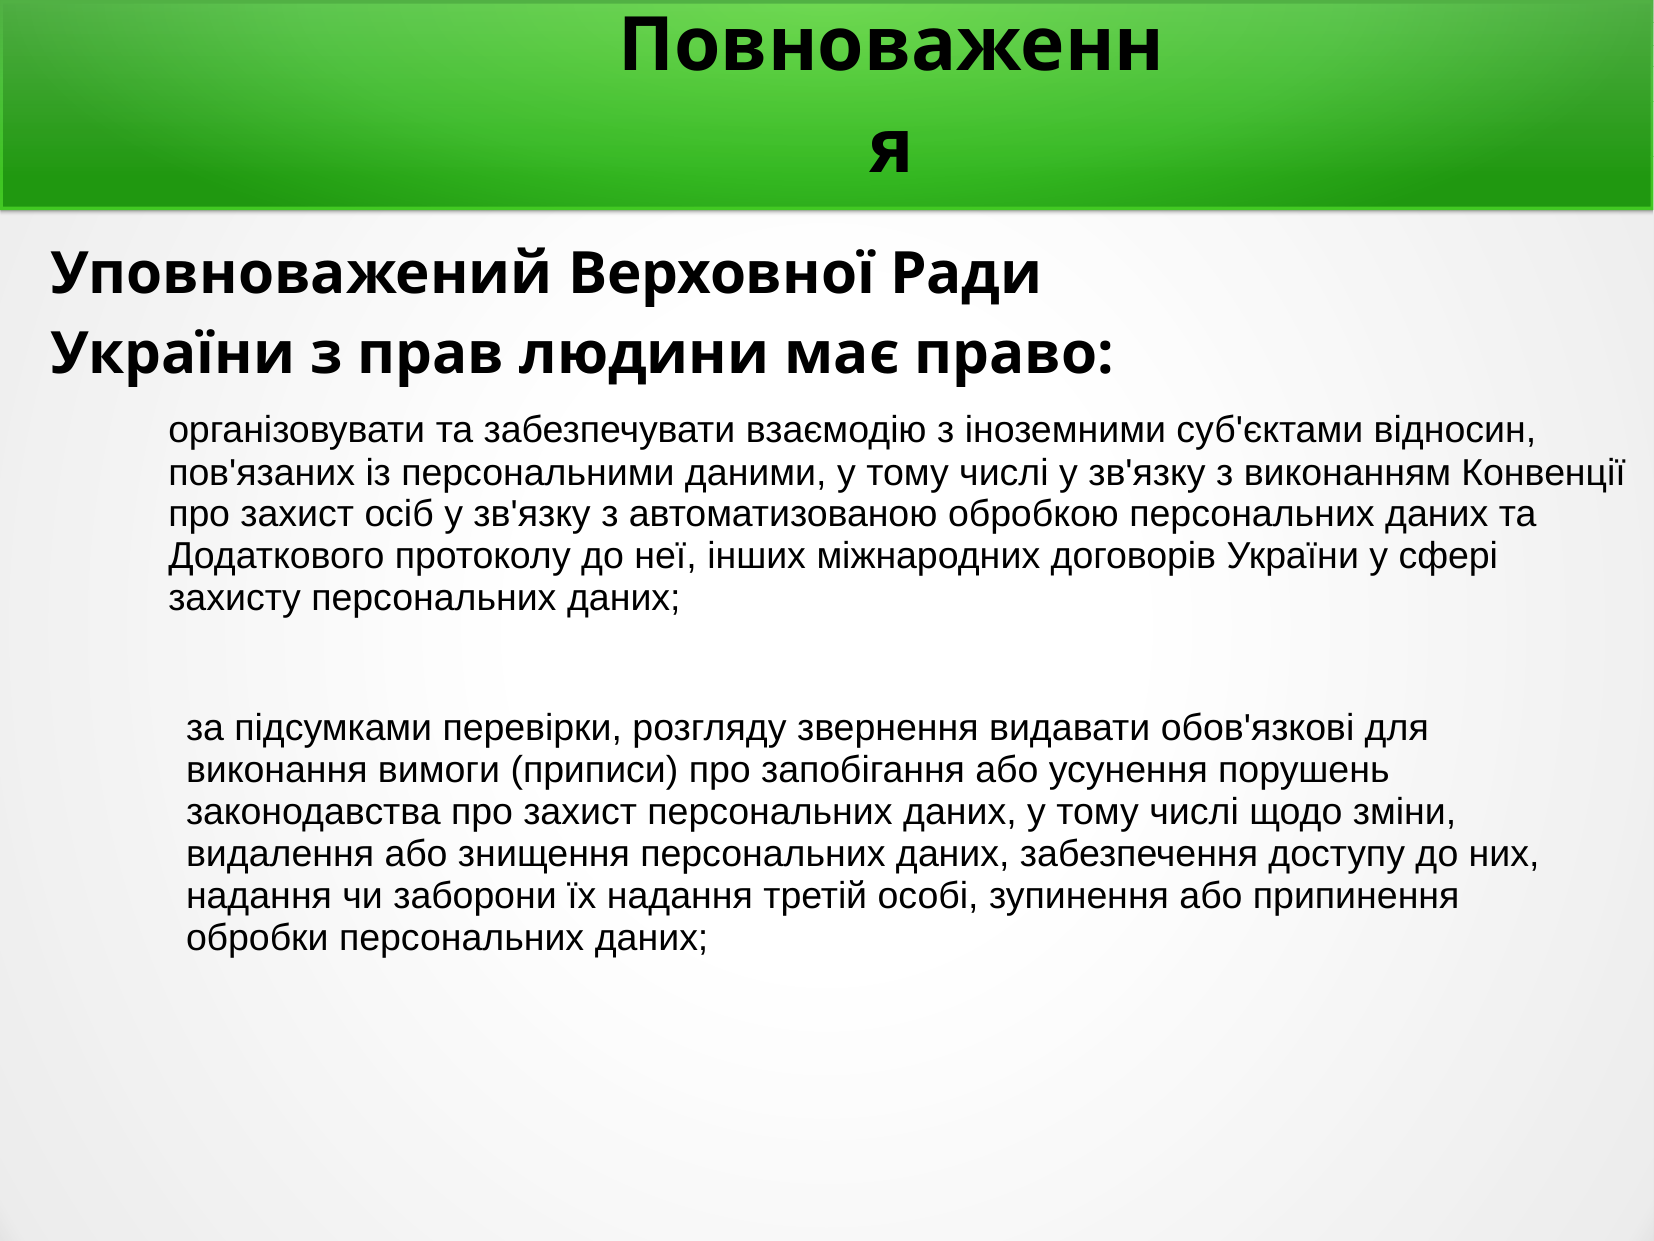

Повноваження
Уповноважений Верховної Ради України з прав людини має право:
організовувати та забезпечувати взаємодію з іноземними суб'єктами відносин, пов'язаних із персональними даними, у тому числі у зв'язку з виконанням Конвенції про захист осіб у зв'язку з автоматизованою обробкою персональних даних та Додаткового протоколу до неї, інших міжнародних договорів України у сфері захисту персональних даних;
за підсумками перевірки, розгляду звернення видавати обов'язкові для виконання вимоги (приписи) про запобігання або усунення порушень законодавства про захист персональних даних, у тому числі щодо зміни, видалення або знищення персональних даних, забезпечення доступу до них, надання чи заборони їх надання третій особі, зупинення або припинення обробки персональних даних;